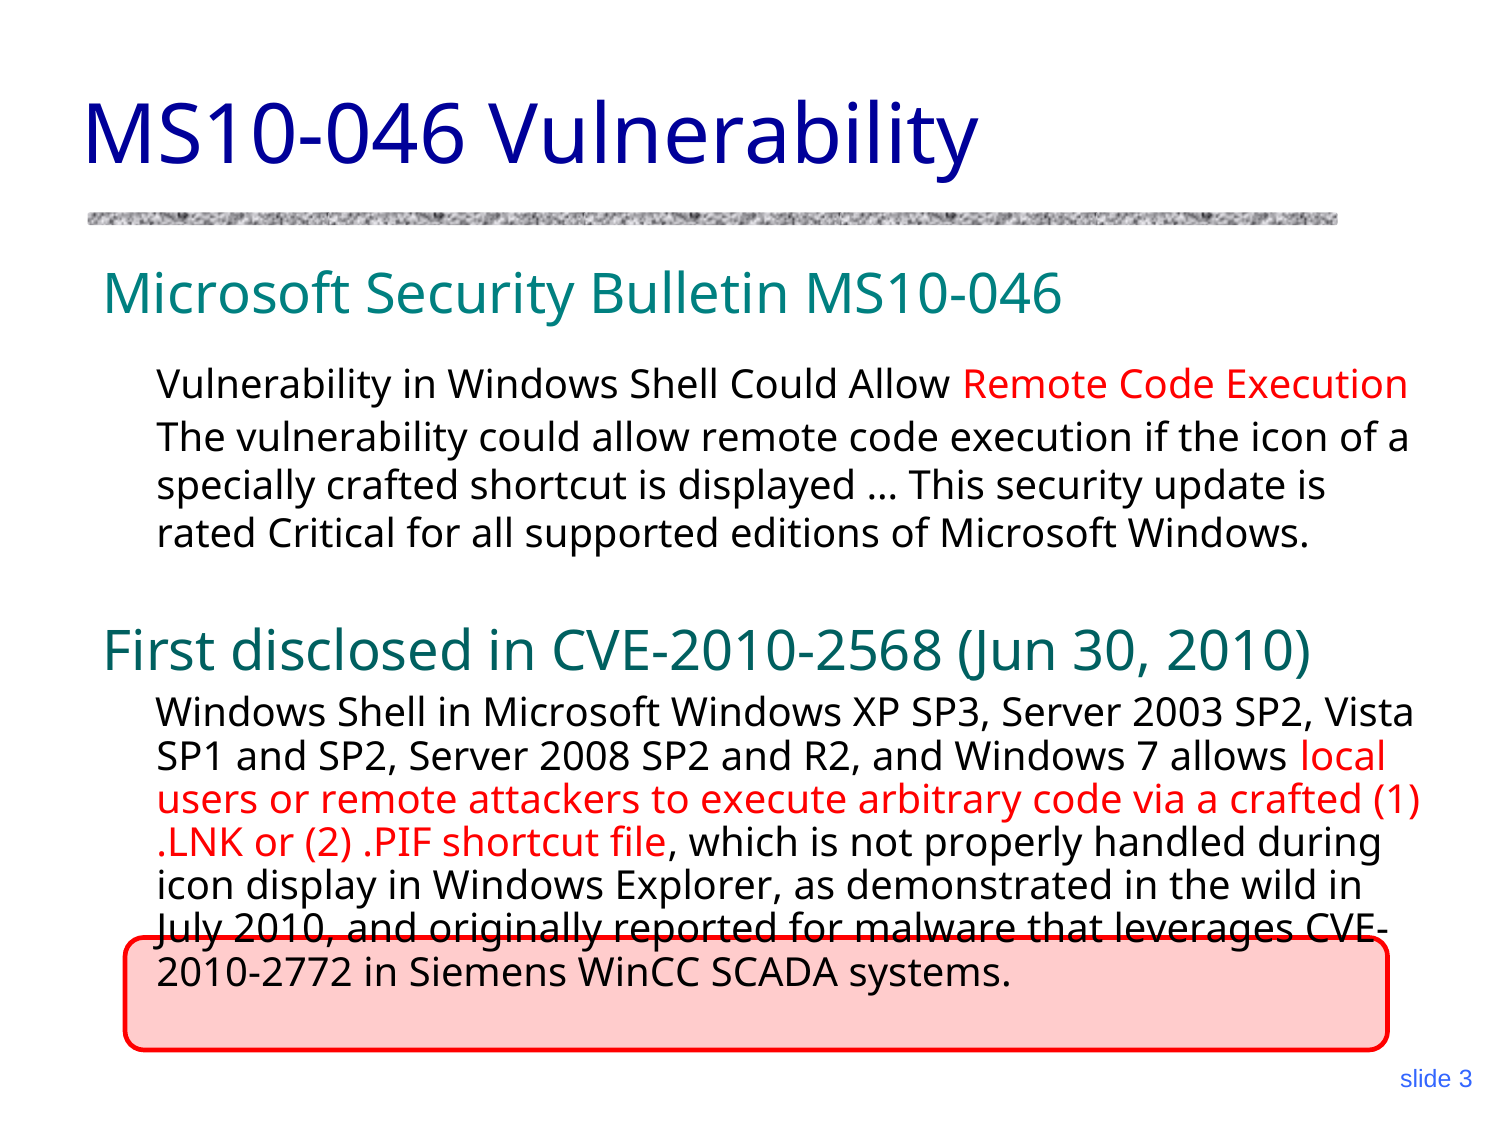

# MS10-046 Vulnerability
Microsoft Security Bulletin MS10-046
	Vulnerability in Windows Shell Could Allow Remote Code Execution The vulnerability could allow remote code execution if the icon of a specially crafted shortcut is displayed … This security update is rated Critical for all supported editions of Microsoft Windows.
First disclosed in CVE-2010-2568 (Jun 30, 2010)
 Windows Shell in Microsoft Windows XP SP3, Server 2003 SP2, Vista SP1 and SP2, Server 2008 SP2 and R2, and Windows 7 allows local users or remote attackers to execute arbitrary code via a crafted (1) .LNK or (2) .PIF shortcut file, which is not properly handled during icon display in Windows Explorer, as demonstrated in the wild in July 2010, and originally reported for malware that leverages CVE-2010-2772 in Siemens WinCC SCADA systems.
slide